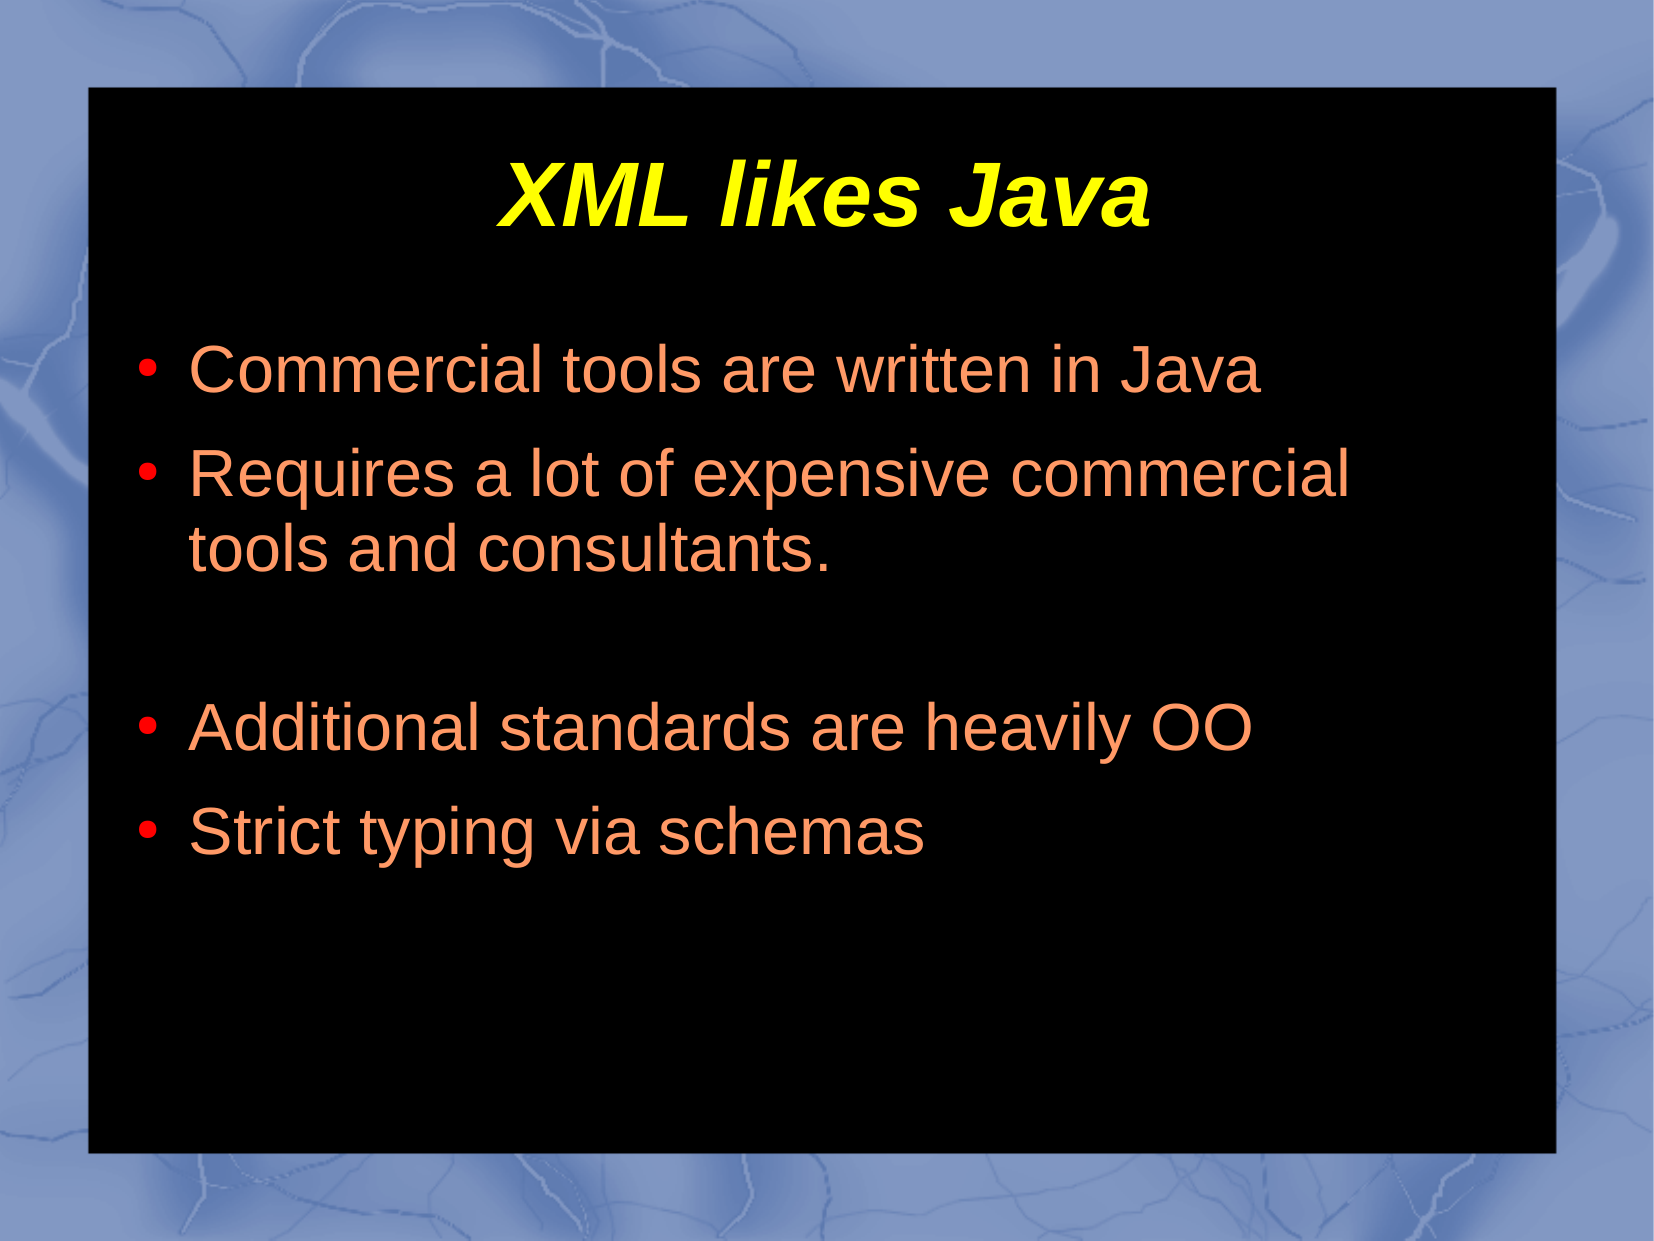

# XML likes Java
Commercial tools are written in Java
Requires a lot of expensive commercial tools and consultants.
Additional standards are heavily OO
Strict typing via schemas